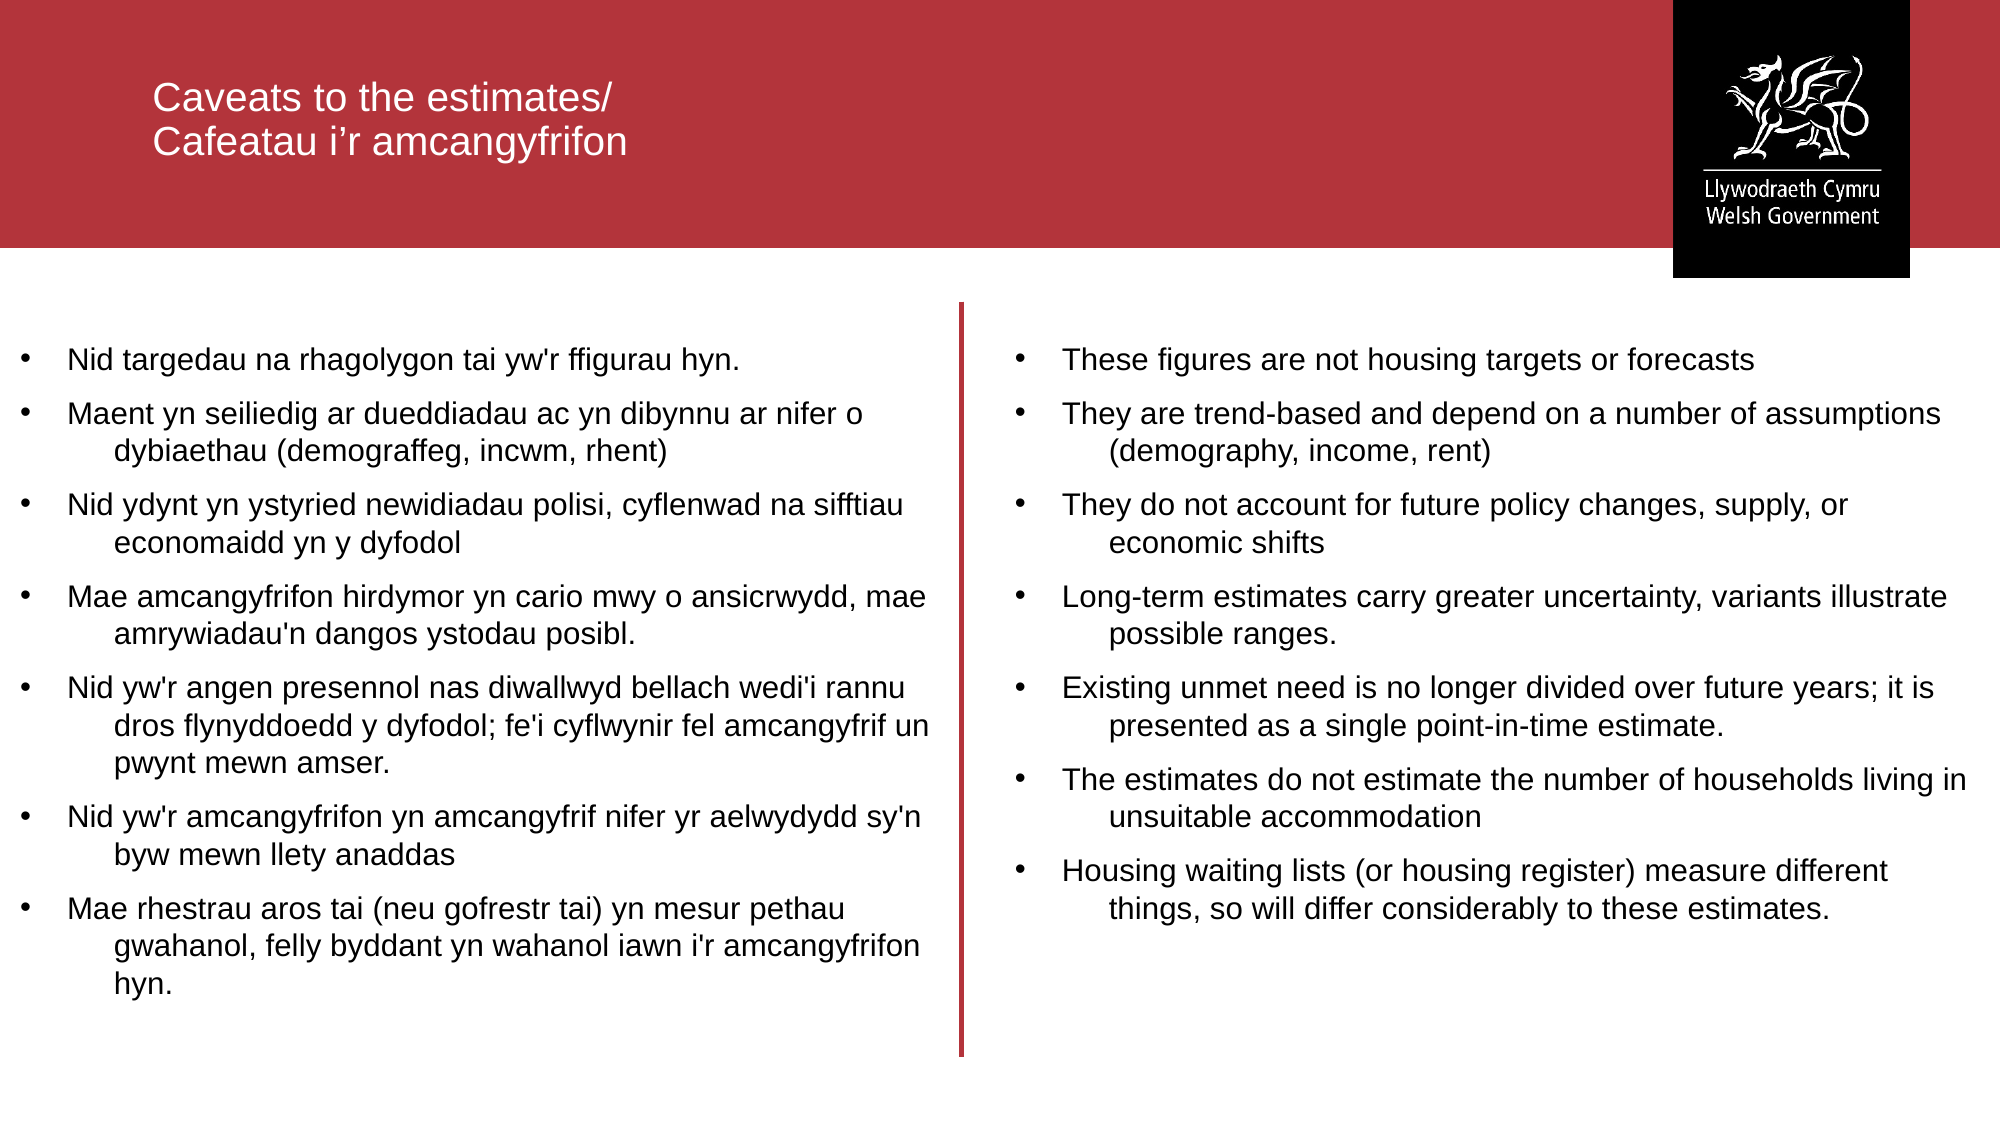

# Caveats to the estimates/ Cafeatau i’r amcangyfrifon
Nid targedau na rhagolygon tai yw'r ffigurau hyn.
Maent yn seiliedig ar dueddiadau ac yn dibynnu ar nifer o dybiaethau (demograffeg, incwm, rhent)
Nid ydynt yn ystyried newidiadau polisi, cyflenwad na sifftiau economaidd yn y dyfodol
Mae amcangyfrifon hirdymor yn cario mwy o ansicrwydd, mae amrywiadau'n dangos ystodau posibl.
Nid yw'r angen presennol nas diwallwyd bellach wedi'i rannu dros flynyddoedd y dyfodol; fe'i cyflwynir fel amcangyfrif un pwynt mewn amser.
Nid yw'r amcangyfrifon yn amcangyfrif nifer yr aelwydydd sy'n byw mewn llety anaddas
Mae rhestrau aros tai (neu gofrestr tai) yn mesur pethau gwahanol, felly byddant yn wahanol iawn i'r amcangyfrifon hyn.
These figures are not housing targets or forecasts
They are trend-based and depend on a number of assumptions (demography, income, rent)
They do not account for future policy changes, supply, or economic shifts
Long-term estimates carry greater uncertainty, variants illustrate possible ranges.
Existing unmet need is no longer divided over future years; it is presented as a single point‑in‑time estimate.
The estimates do not estimate the number of households living in unsuitable accommodation
Housing waiting lists (or housing register) measure different things, so will differ considerably to these estimates.